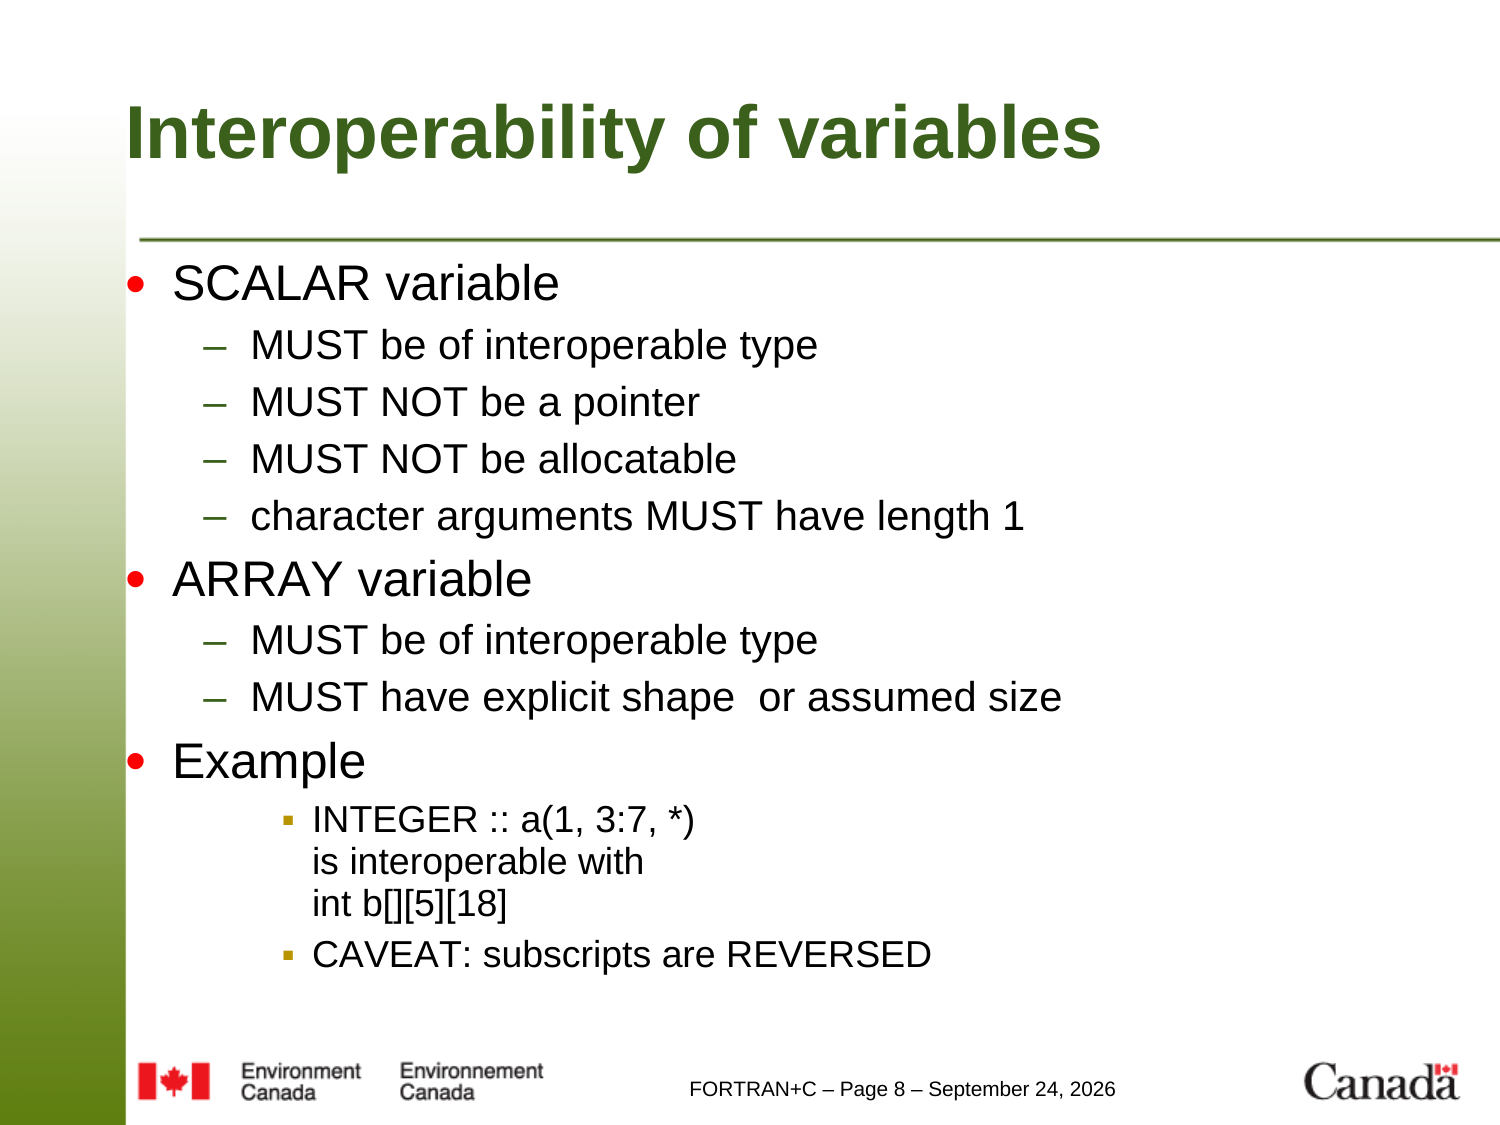

# Interoperability of variables
SCALAR variable
MUST be of interoperable type
MUST NOT be a pointer
MUST NOT be allocatable
character arguments MUST have length 1
ARRAY variable
MUST be of interoperable type
MUST have explicit shape or assumed size
Example
INTEGER :: a(1, 3:7, *)
is interoperable with
int b[][5][18]
CAVEAT: subscripts are REVERSED